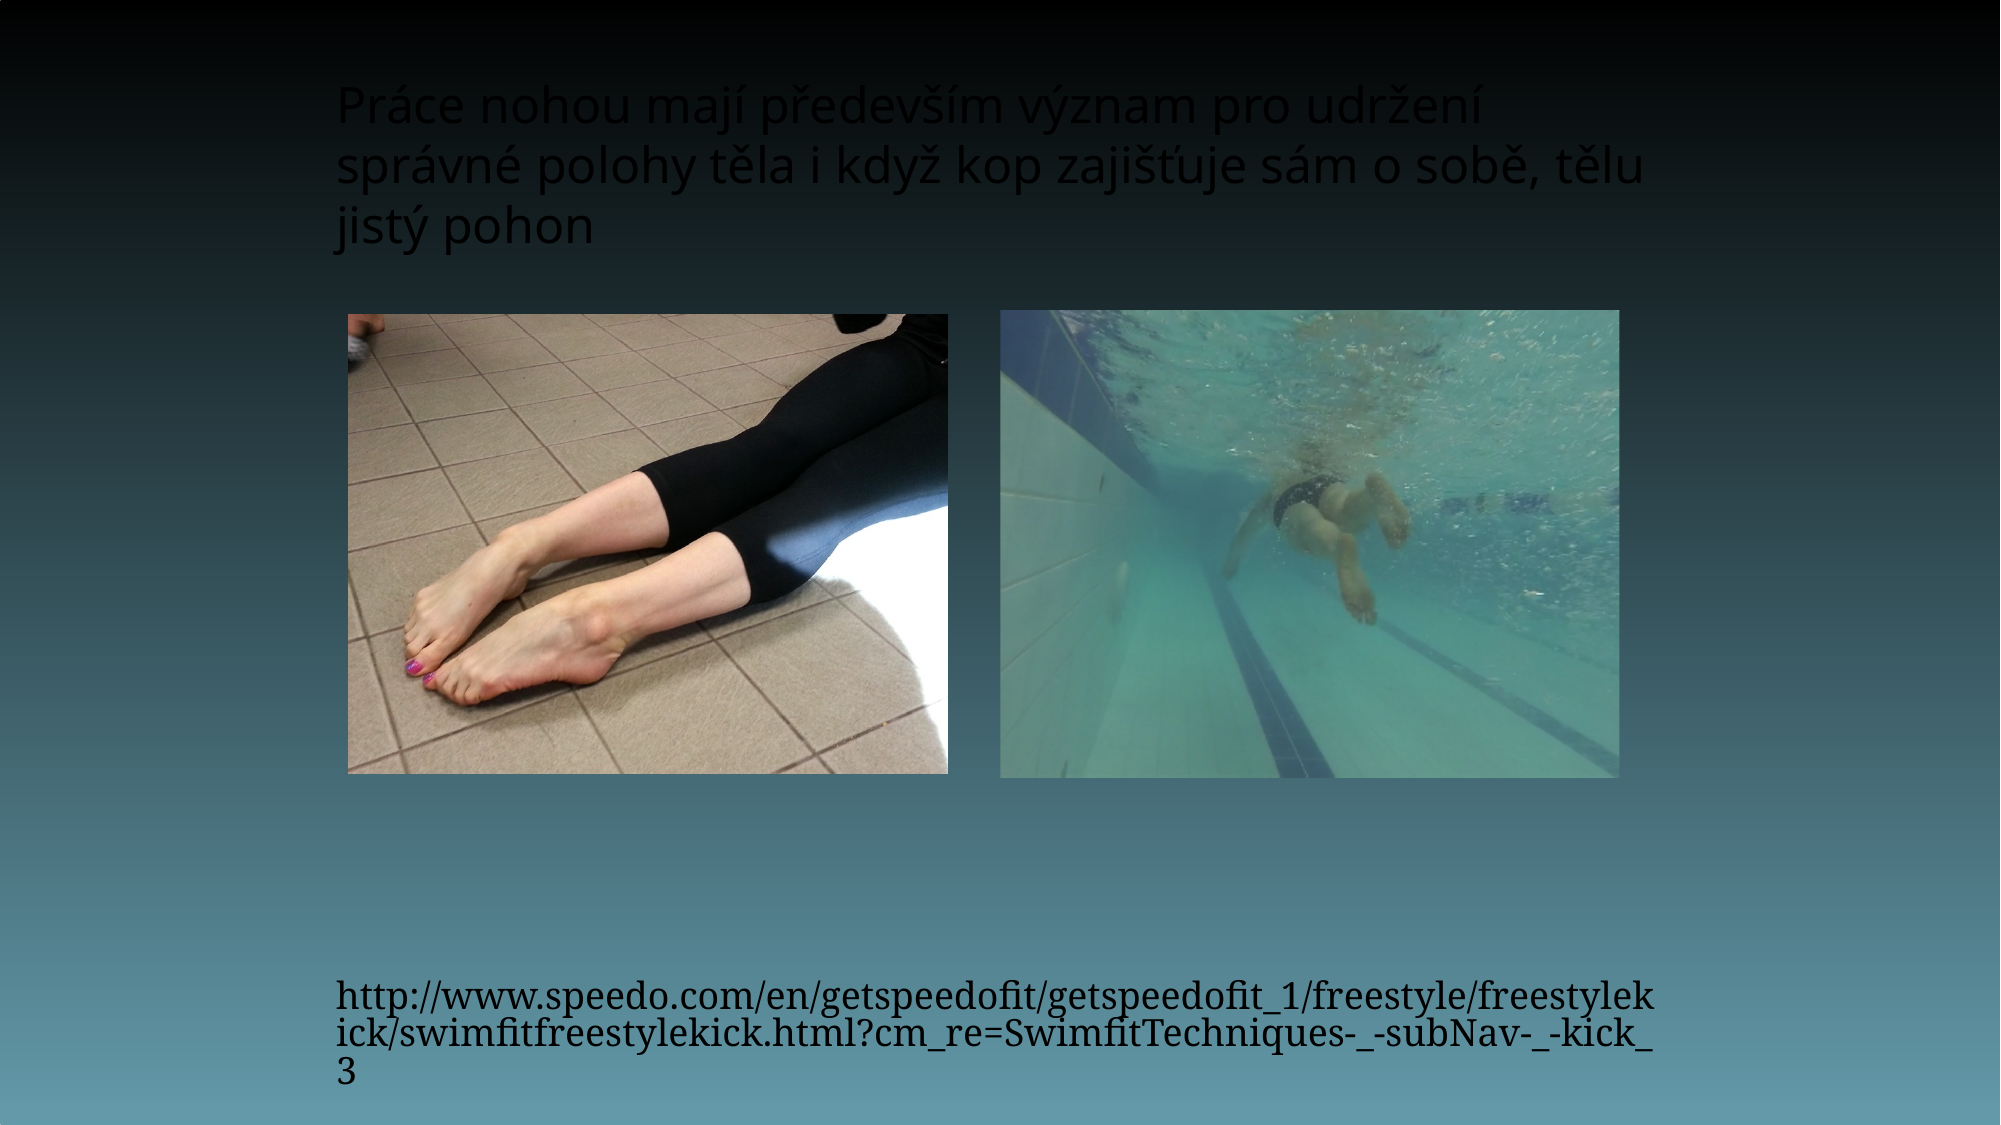

Práce nohou mají především význam pro udržení správné polohy těla i když kop zajišťuje sám o sobě, tělu jistý pohon
http://www.speedo.com/en/getspeedofit/getspeedofit_1/freestyle/freestylekick/swimfitfreestylekick.html?cm_re=SwimfitTechniques-_-subNav-_-kick_3